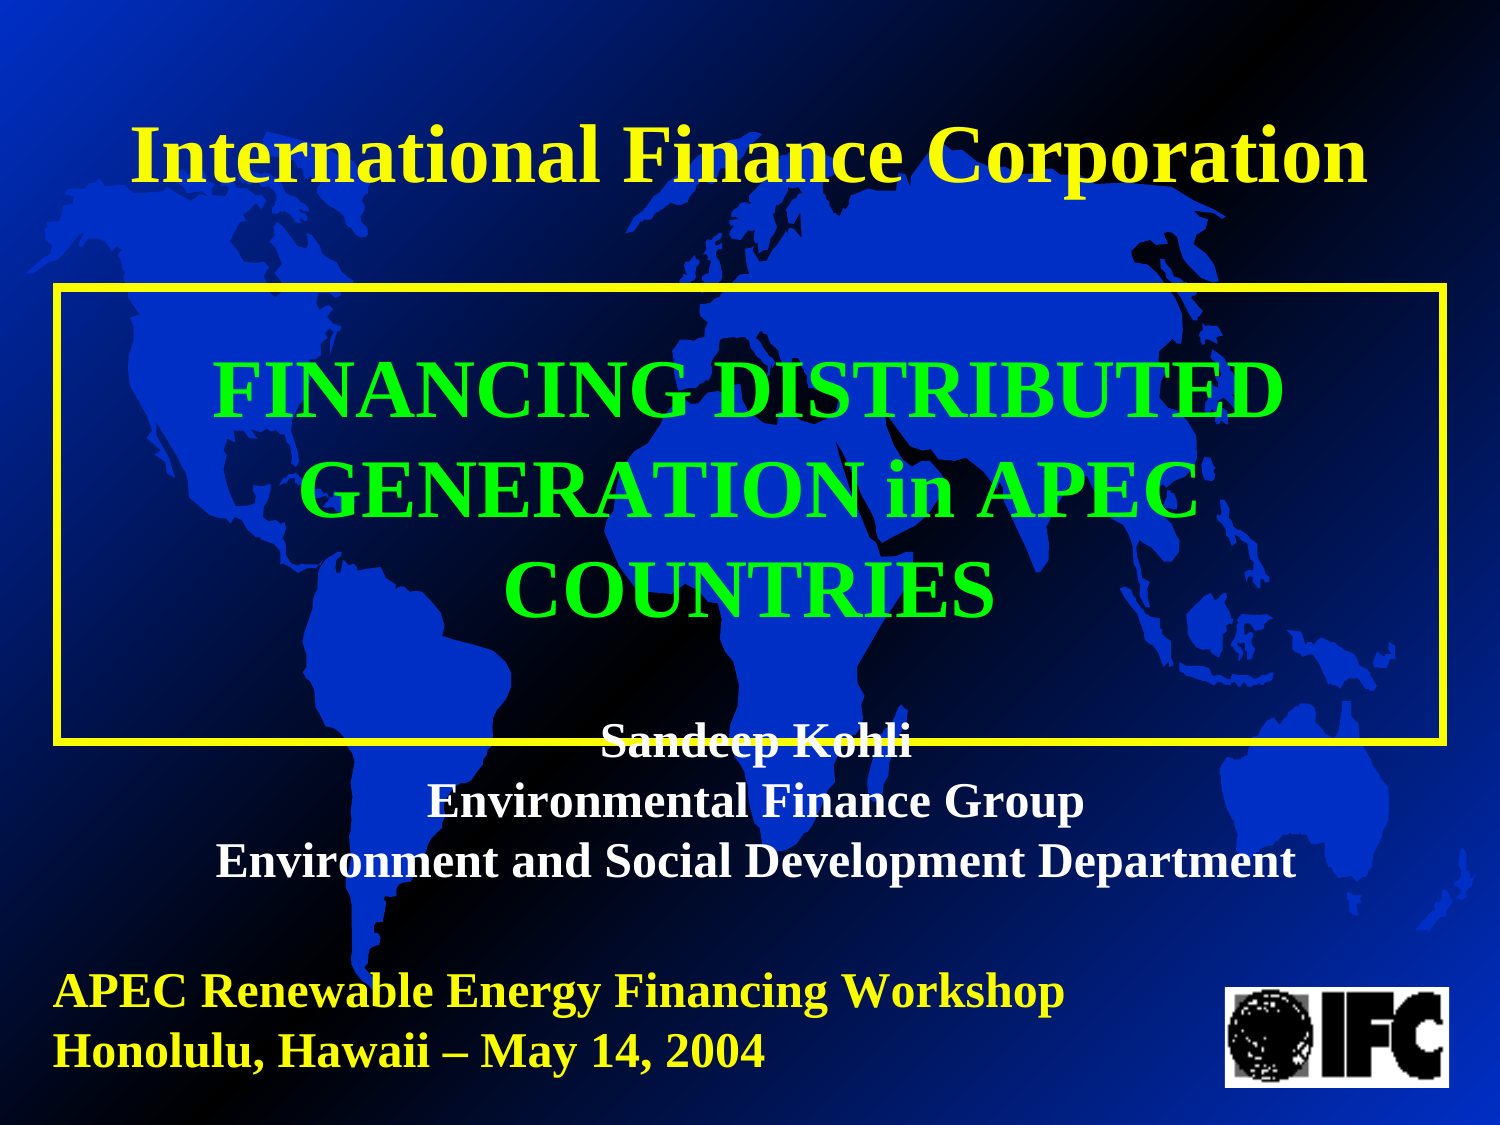

# International Finance Corporation
FINANCING DISTRIBUTED GENERATION in APEC COUNTRIES
Sandeep Kohli
Environmental Finance Group
Environment and Social Development Department
APEC Renewable Energy Financing Workshop
Honolulu, Hawaii – May 14, 2004